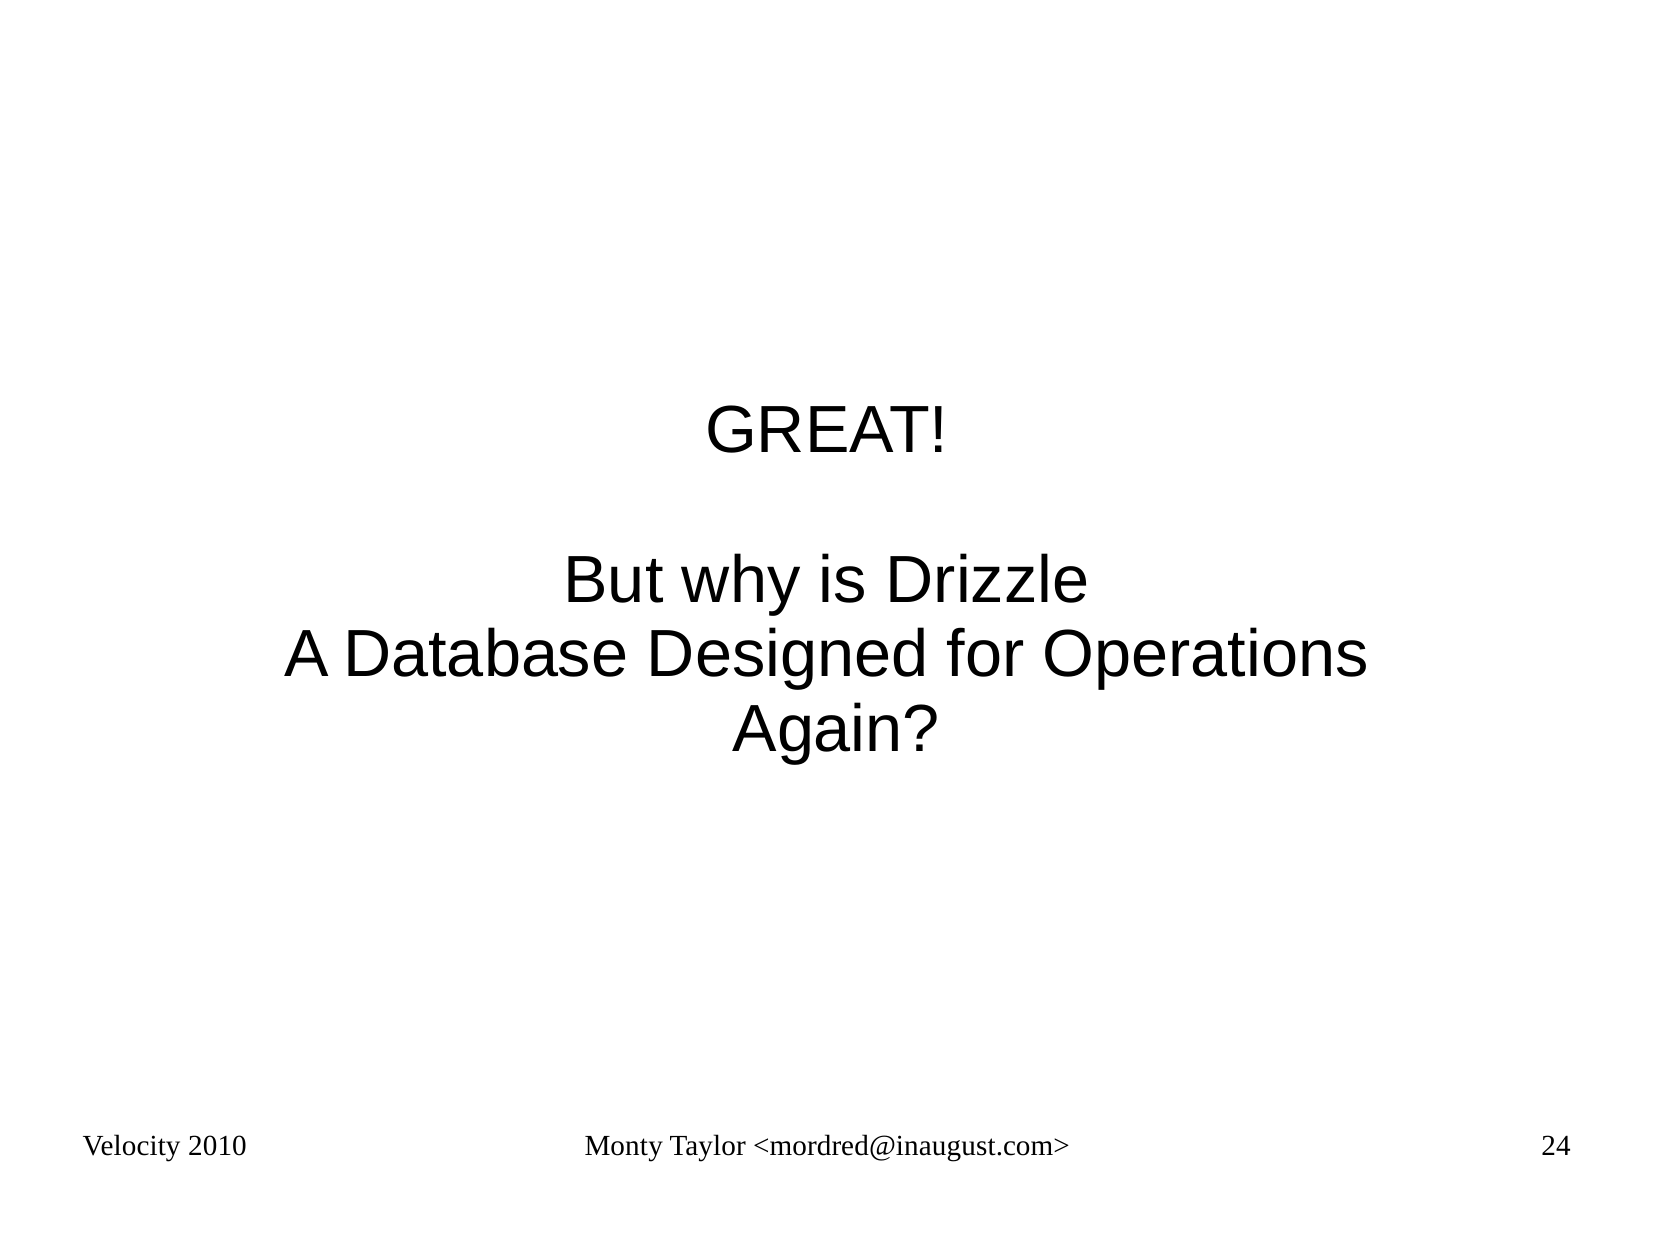

# GREAT!
But why is Drizzle
A Database Designed for Operations
 Again?
Velocity 2010
Monty Taylor <mordred@inaugust.com>
24